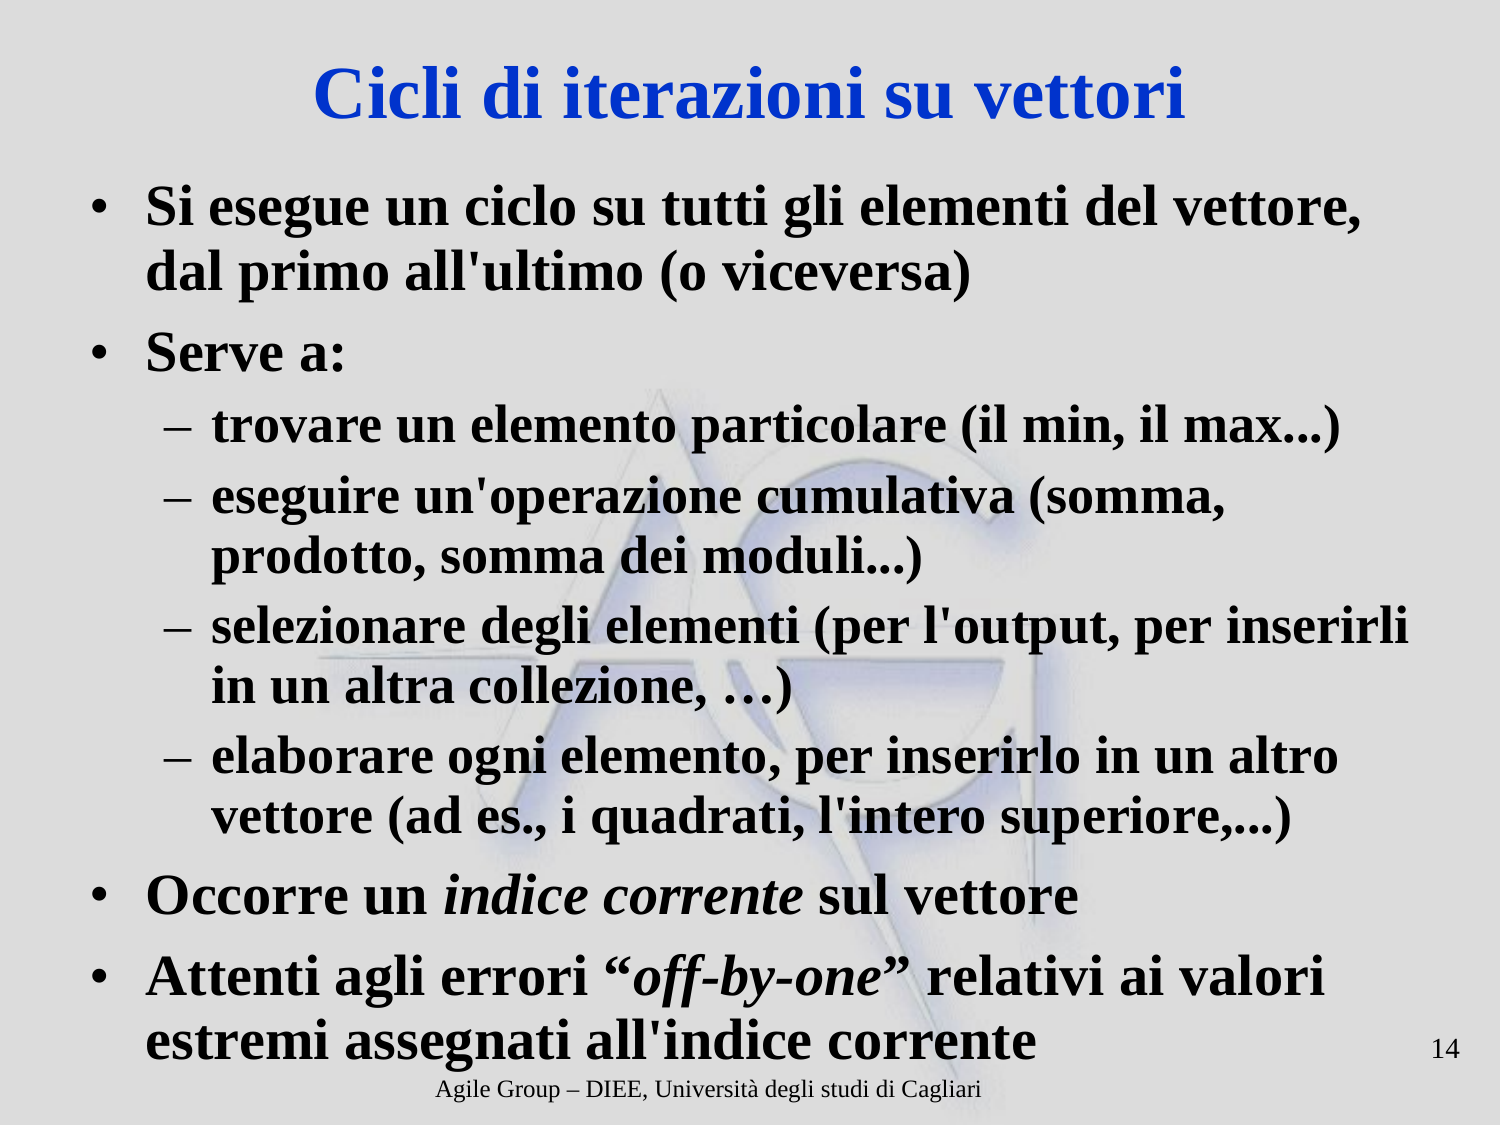

# Cicli di iterazioni su vettori
Si esegue un ciclo su tutti gli elementi del vettore, dal primo all'ultimo (o viceversa)
Serve a:
trovare un elemento particolare (il min, il max...)
eseguire un'operazione cumulativa (somma, prodotto, somma dei moduli...)
selezionare degli elementi (per l'output, per inserirli in un altra collezione, …)
elaborare ogni elemento, per inserirlo in un altro vettore (ad es., i quadrati, l'intero superiore,...)
Occorre un indice corrente sul vettore
Attenti agli errori “off-by-one” relativi ai valori estremi assegnati all'indice corrente
14